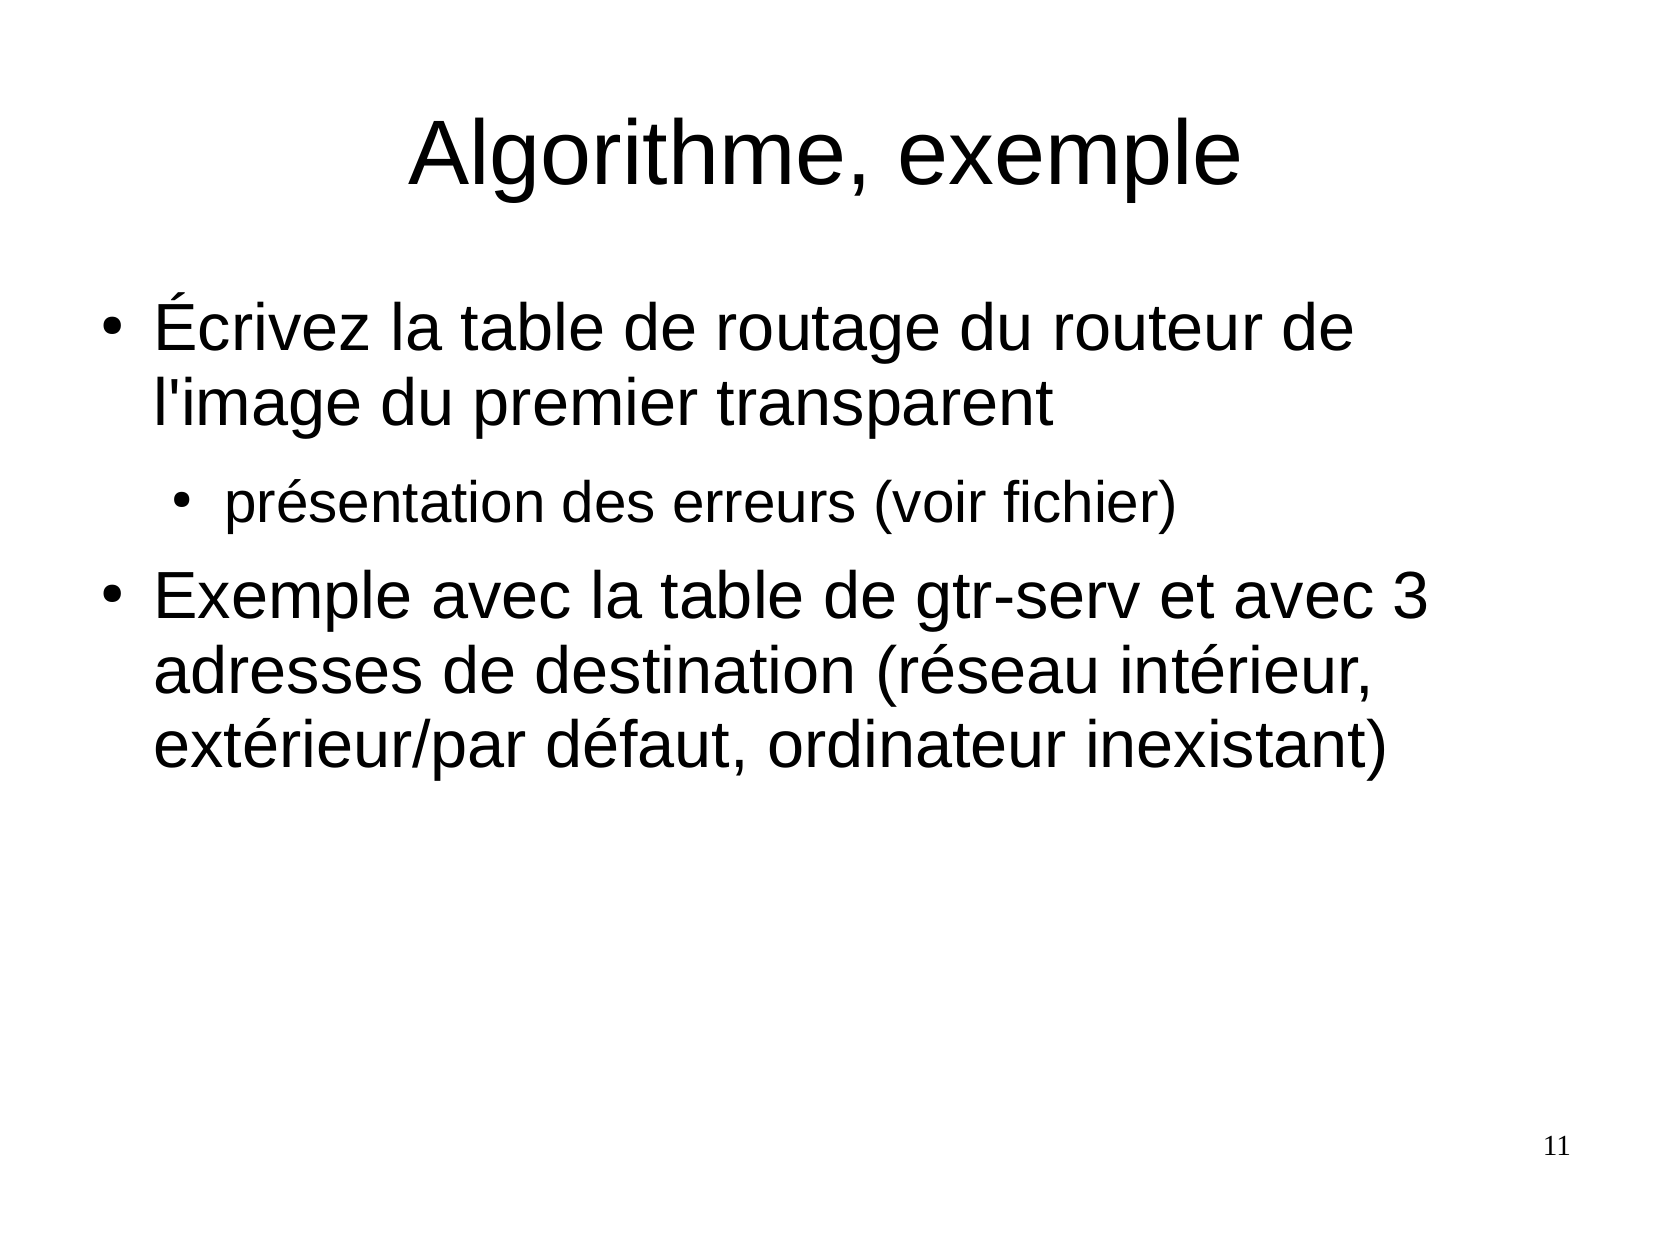

# Algorithme, exemple
Écrivez la table de routage du routeur de l'image du premier transparent
présentation des erreurs (voir fichier)
Exemple avec la table de gtr-serv et avec 3 adresses de destination (réseau intérieur, extérieur/par défaut, ordinateur inexistant)
11